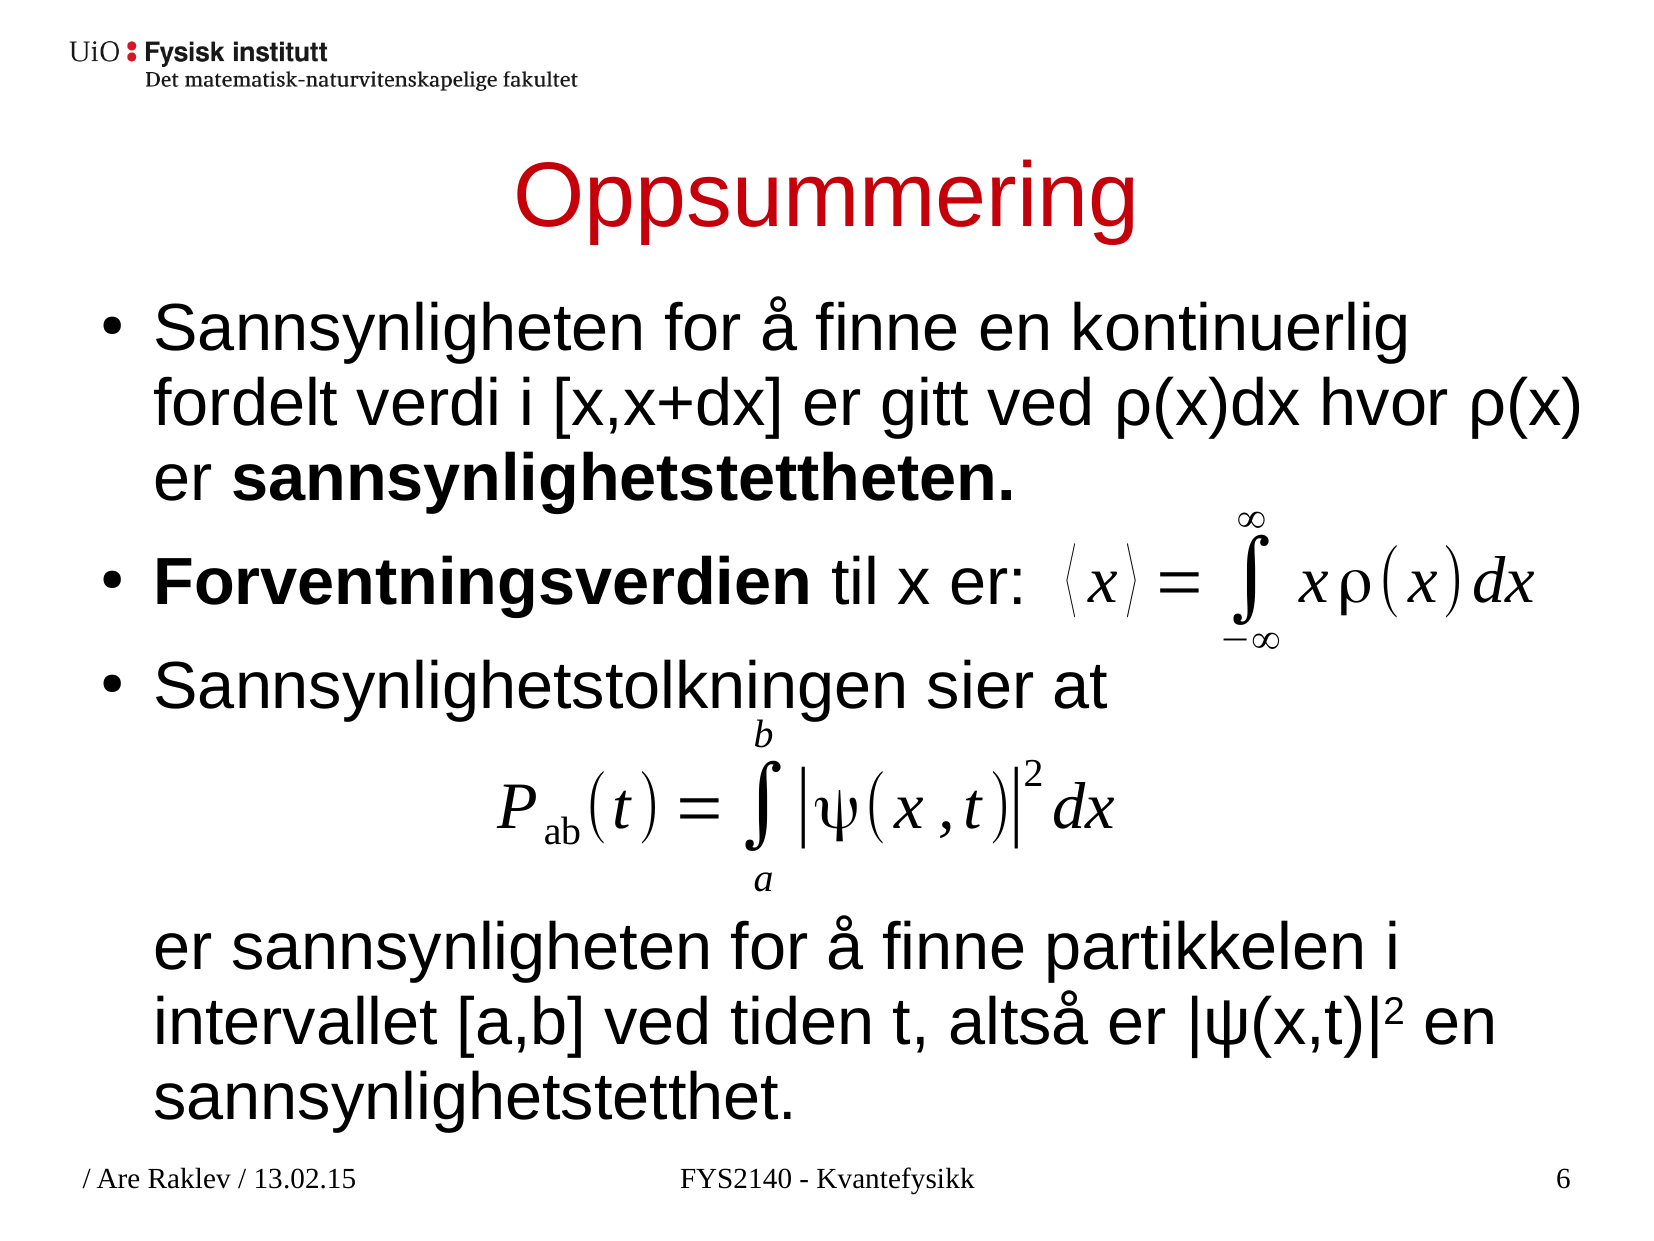

# Oppsummering
Sannsynligheten for å finne en kontinuerlig fordelt verdi i [x,x+dx] er gitt ved ρ(x)dx hvor ρ(x) er sannsynlighetstettheten.
Forventningsverdien til x er:
Sannsynlighetstolkningen sier at
er sannsynligheten for å finne partikkelen i intervallet [a,b] ved tiden t, altså er |ψ(x,t)|2 en sannsynlighetstetthet.
/ Are Raklev / 13.02.15
FYS2140 - Kvantefysikk
6